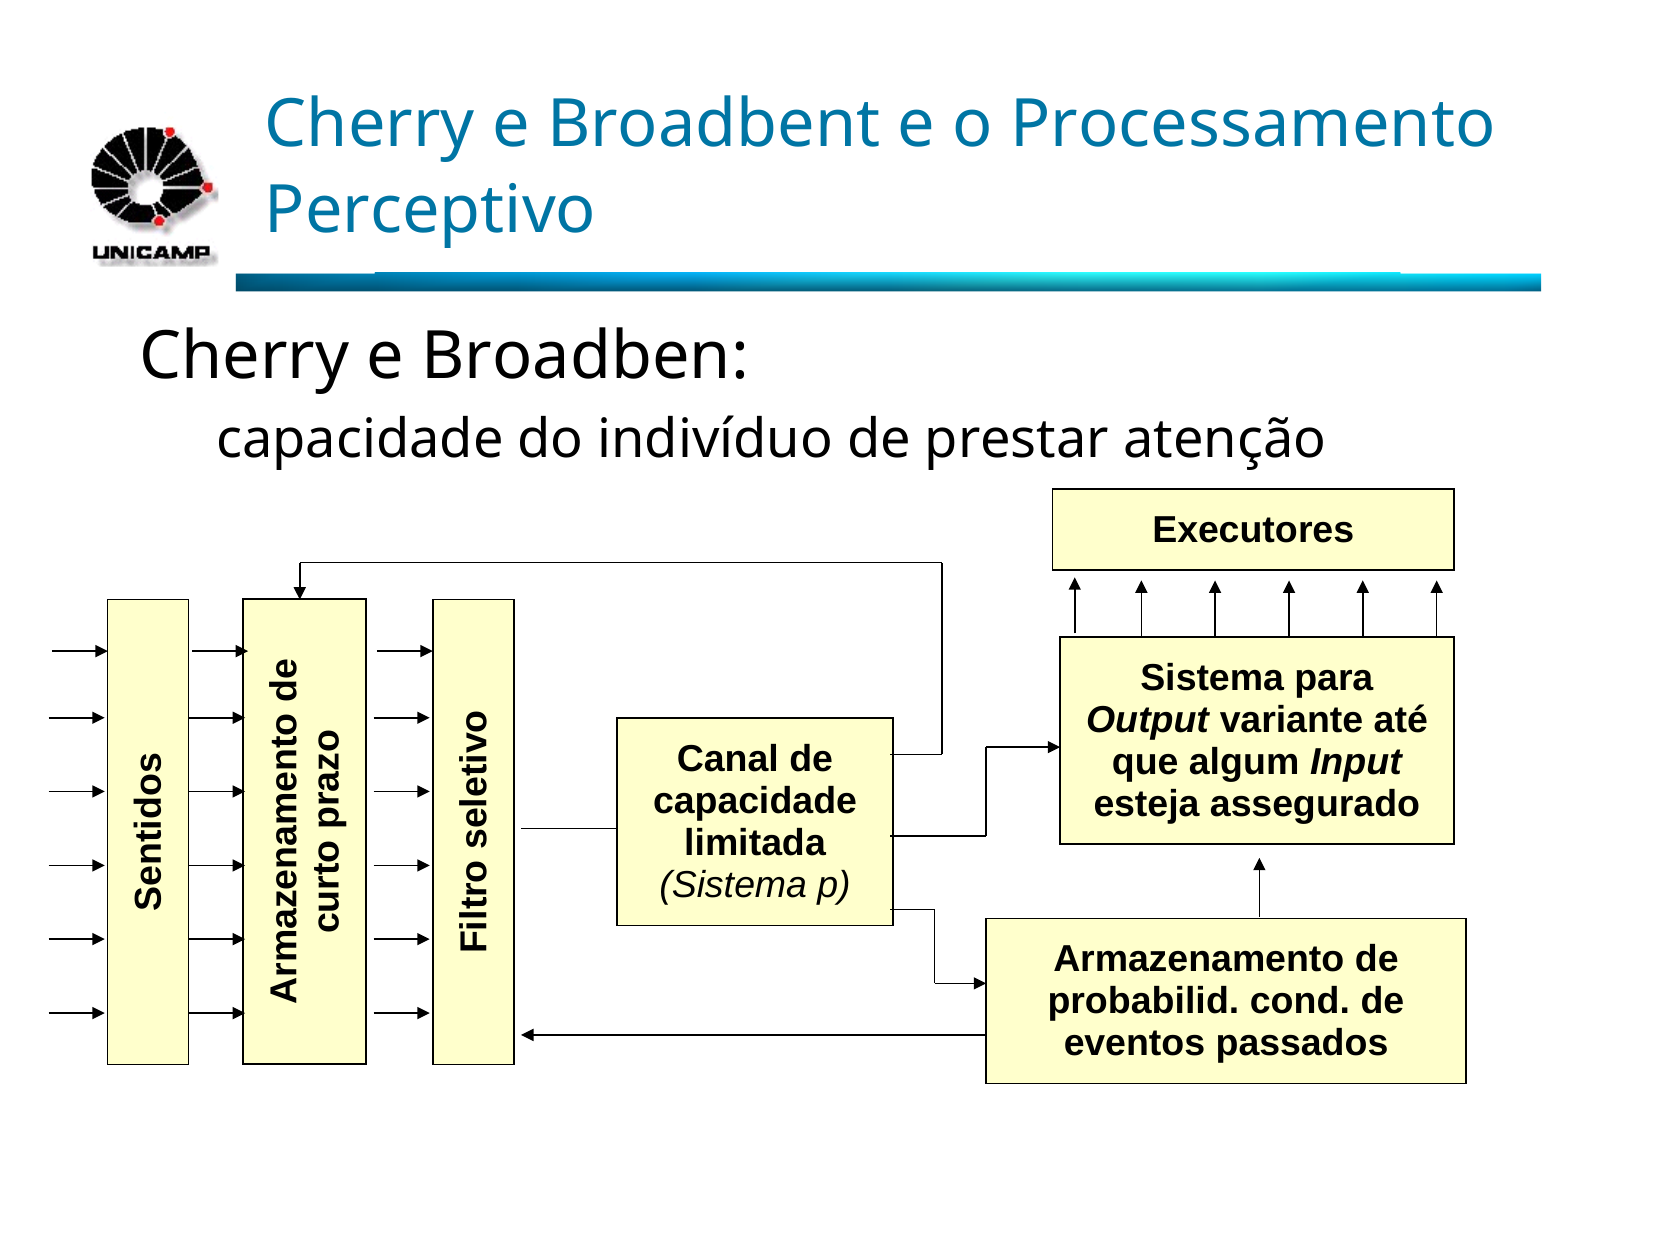

# Cherry e Broadbent e o Processamento Perceptivo
Cherry e Broadben:
capacidade do indivíduo de prestar atenção
Executores
Sistema para Output variante até que algum Input esteja assegurado
Canal de capacidade limitada (Sistema p)
Armazenamento de curto prazo
Filtro seletivo
Sentidos
Armazenamento de probabilid. cond. de eventos passados